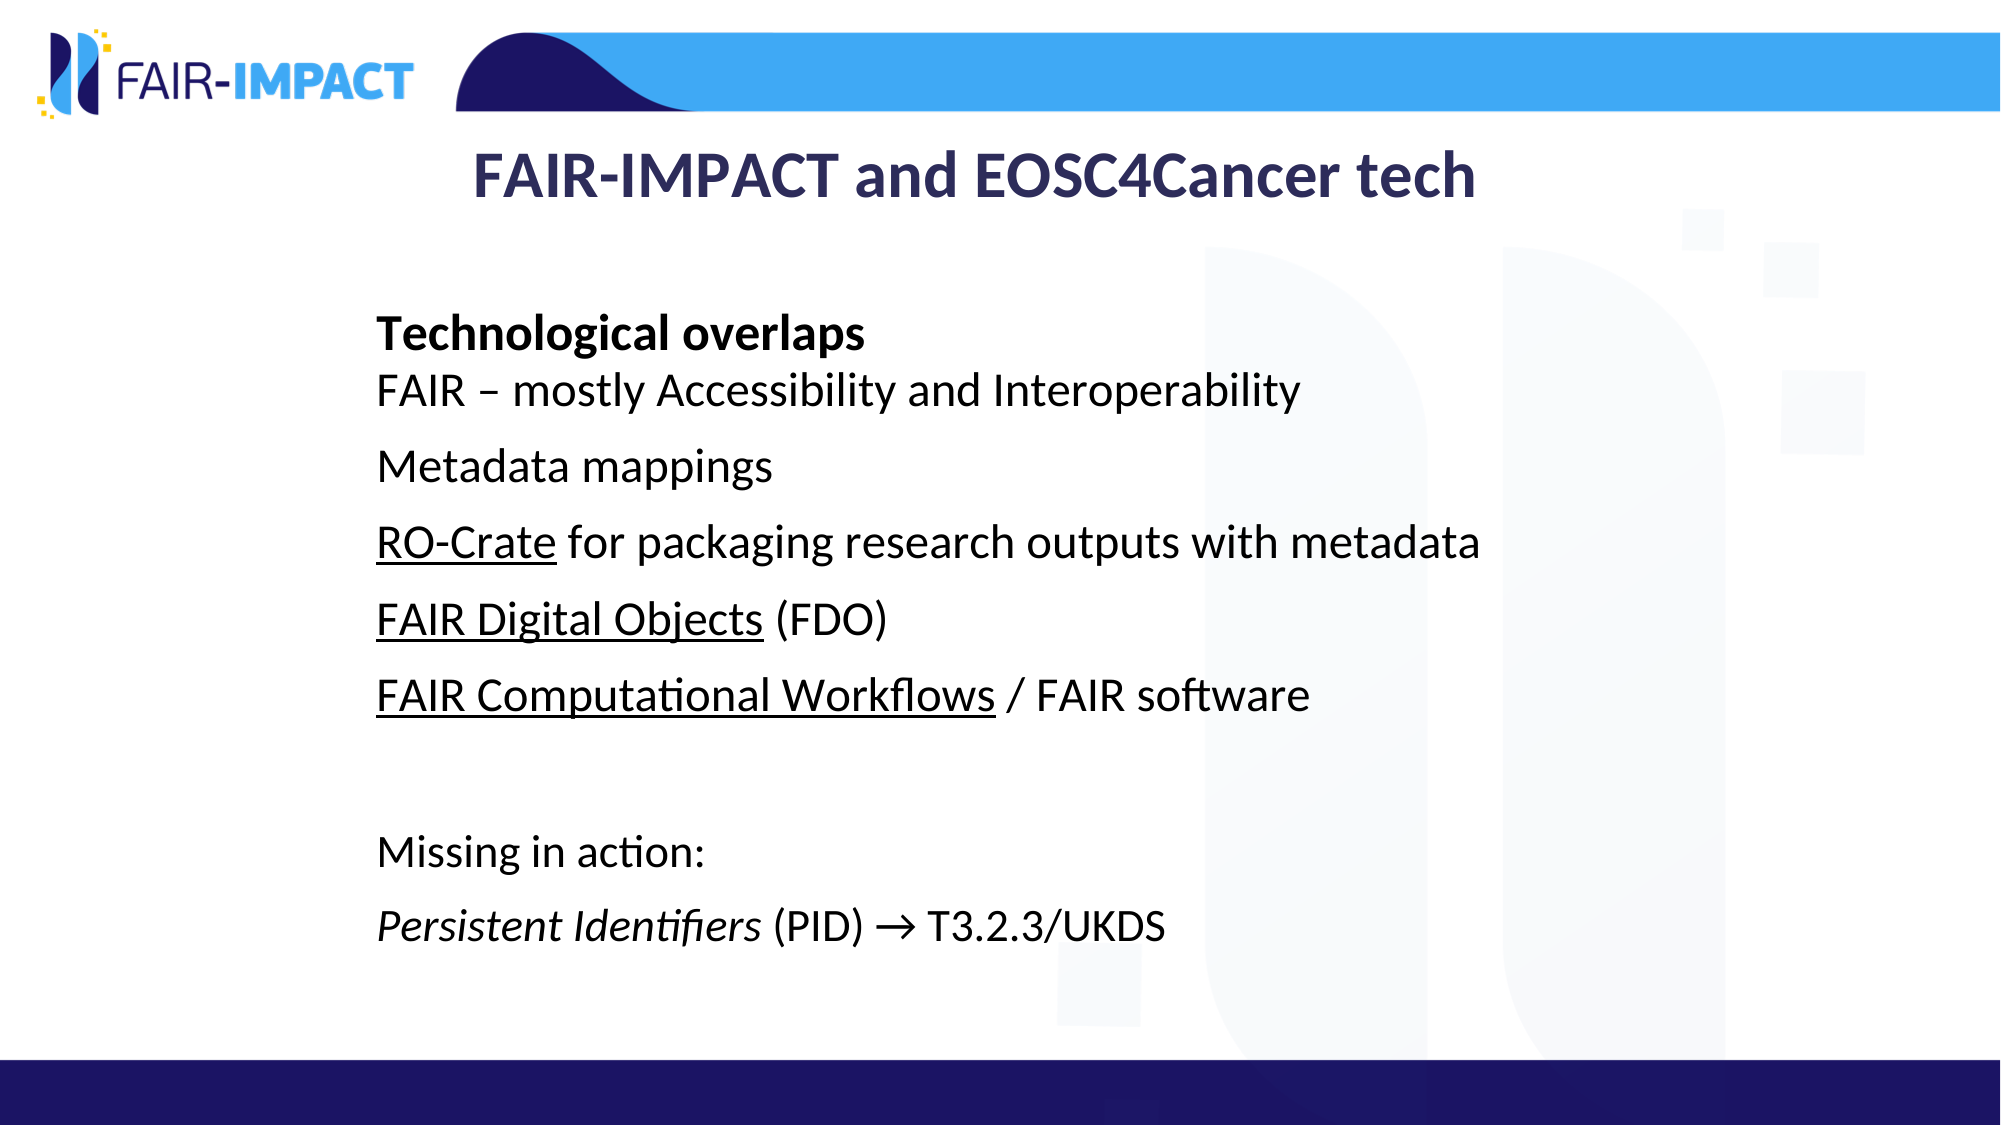

# FAIR-IMPACT and EOSC4Cancer tech
Technological overlaps
FAIR – mostly Accessibility and Interoperability
Metadata mappings
RO-Crate for packaging research outputs with metadata
FAIR Digital Objects (FDO)
FAIR Computational Workflows / FAIR software
Missing in action:
Persistent Identifiers (PID) → T3.2.3/UKDS